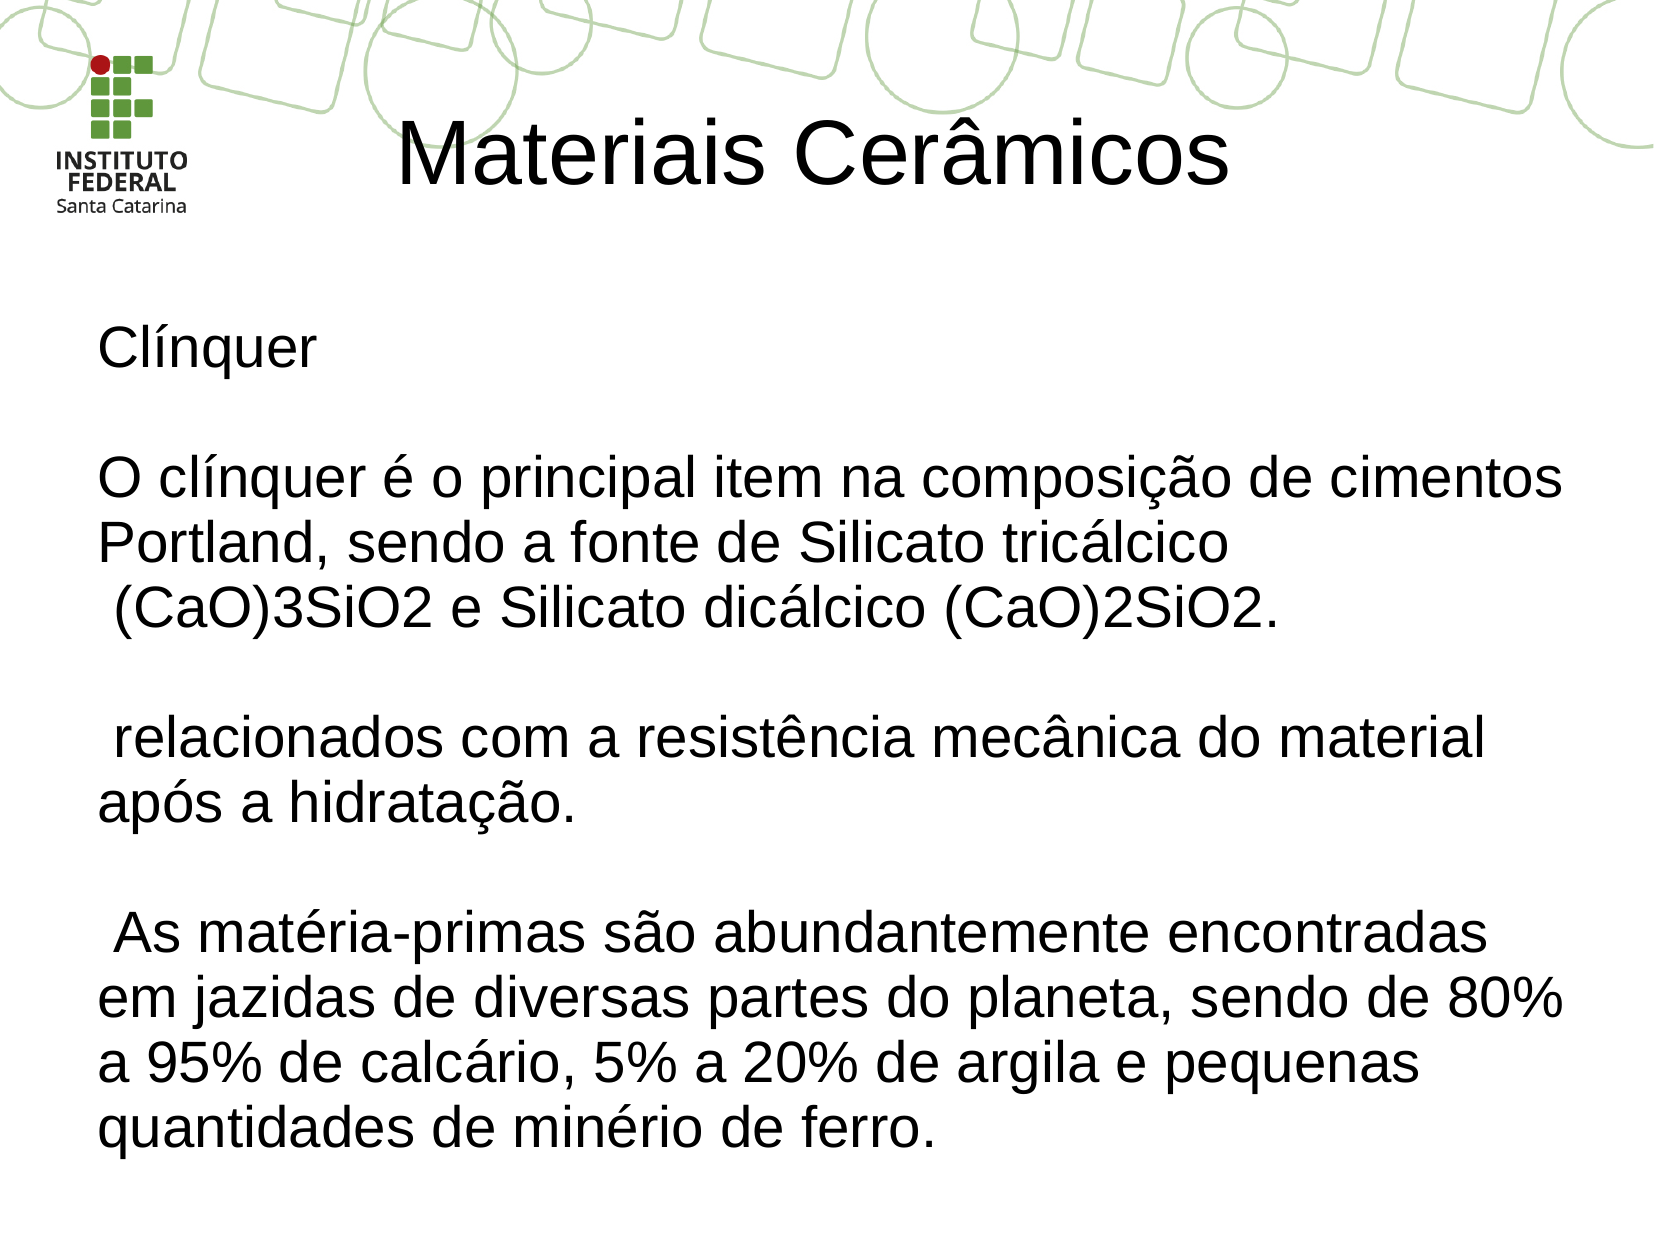

# Materiais Cerâmicos
Clínquer
O clínquer é o principal item na composição de cimentos Portland, sendo a fonte de Silicato tricálcico
 (CaO)3SiO2 e Silicato dicálcico (CaO)2SiO2.
 relacionados com a resistência mecânica do material após a hidratação.
 As matéria-primas são abundantemente encontradas em jazidas de diversas partes do planeta, sendo de 80% a 95% de calcário, 5% a 20% de argila e pequenas quantidades de minério de ferro.